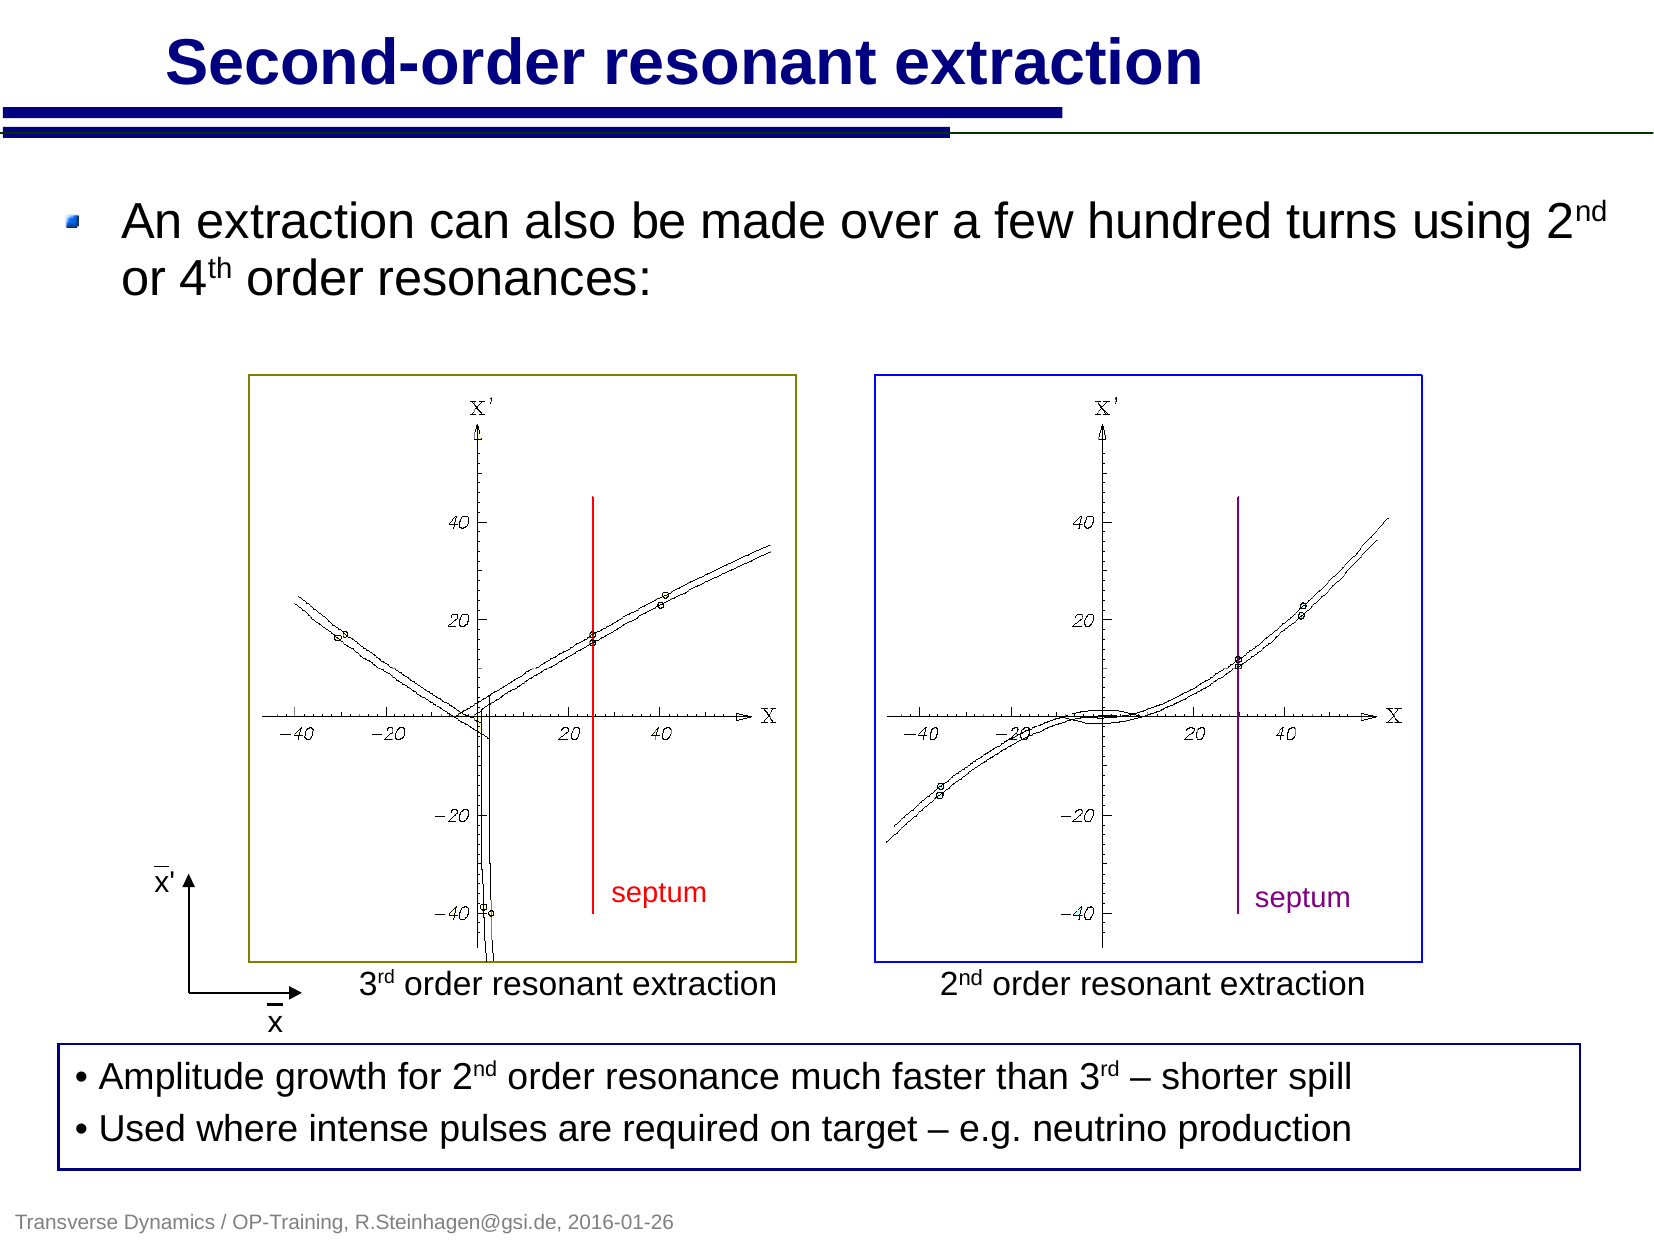

# Second-order resonant extraction
An extraction can also be made over a few hundred turns using 2nd or 4th order resonances:
x'
x
septum
septum
3rd order resonant extraction
2
order resonant extraction
nd
• Amplitude growth for 2nd order resonance much faster than 3rd – shorter spill
• Used where intense pulses are required on target – e.g. neutrino production